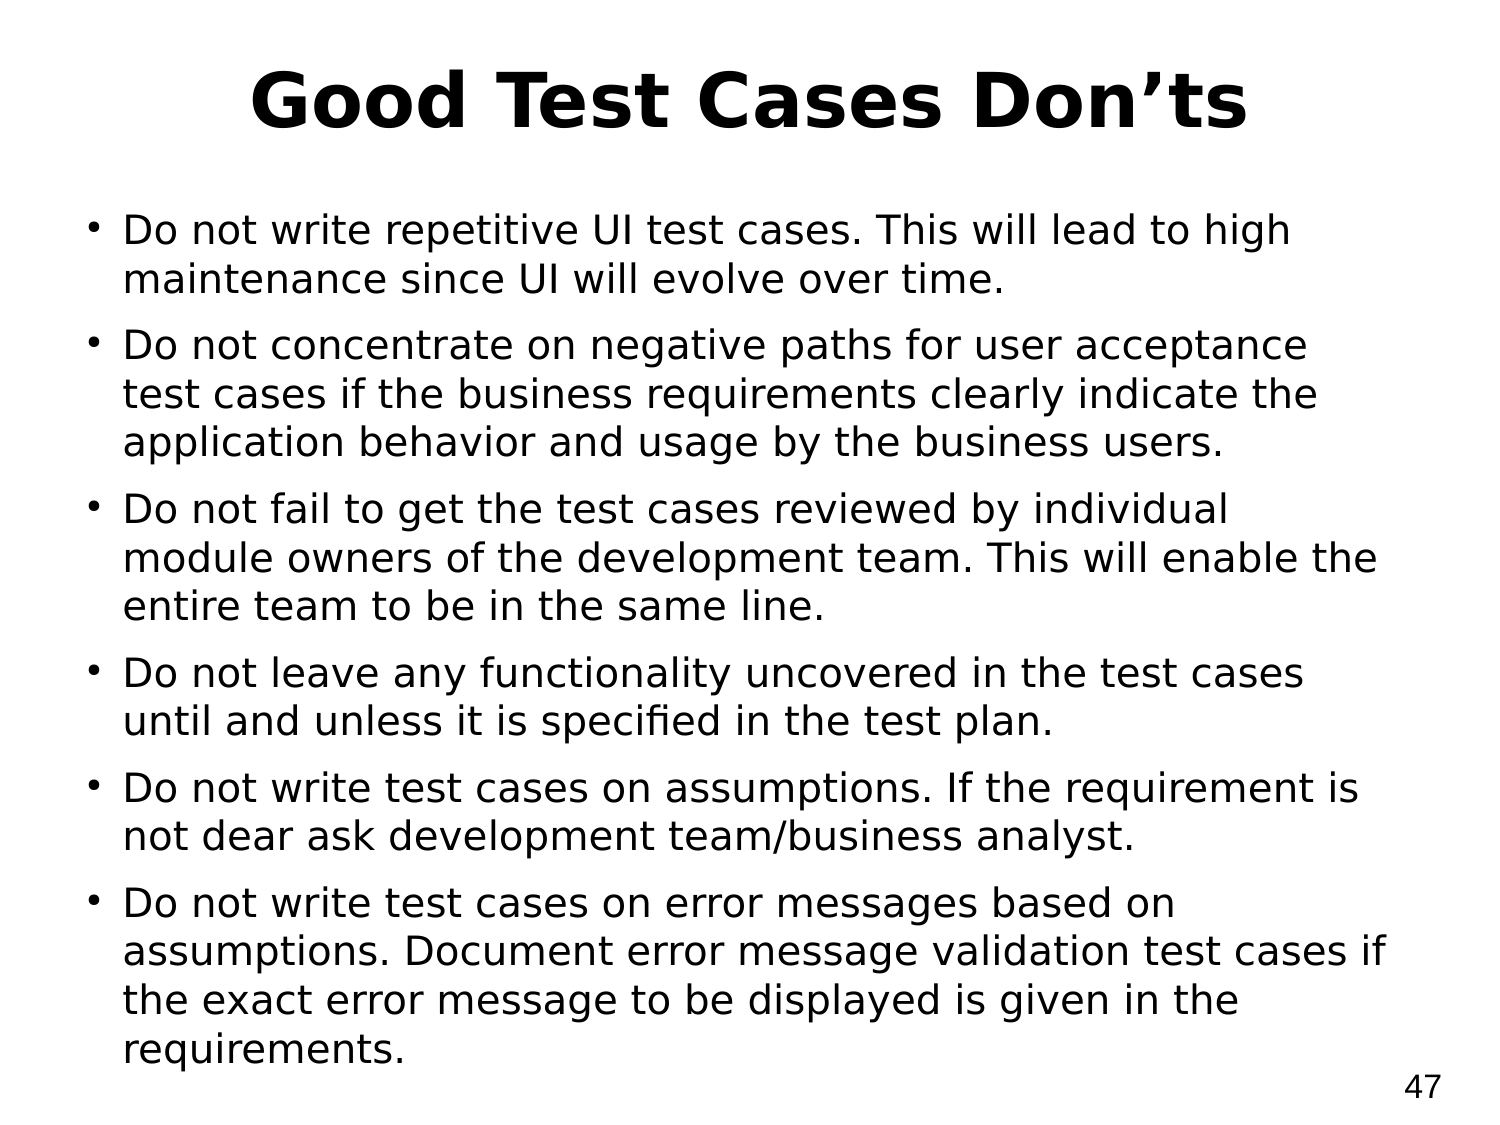

# Good Test Cases Don’ts
Do not write repetitive UI test cases. This will lead to high maintenance since UI will evolve over time.
Do not concentrate on negative paths for user acceptance test cases if the business requirements clearly indicate the application behavior and usage by the business users.
Do not fail to get the test cases reviewed by individual module owners of the development team. This will enable the entire team to be in the same line.
Do not leave any functionality uncovered in the test cases until and unless it is specified in the test plan.
Do not write test cases on assumptions. If the requirement is not dear ask development team/business analyst.
Do not write test cases on error messages based on assumptions. Document error message validation test cases if the exact error message to be displayed is given in the requirements.